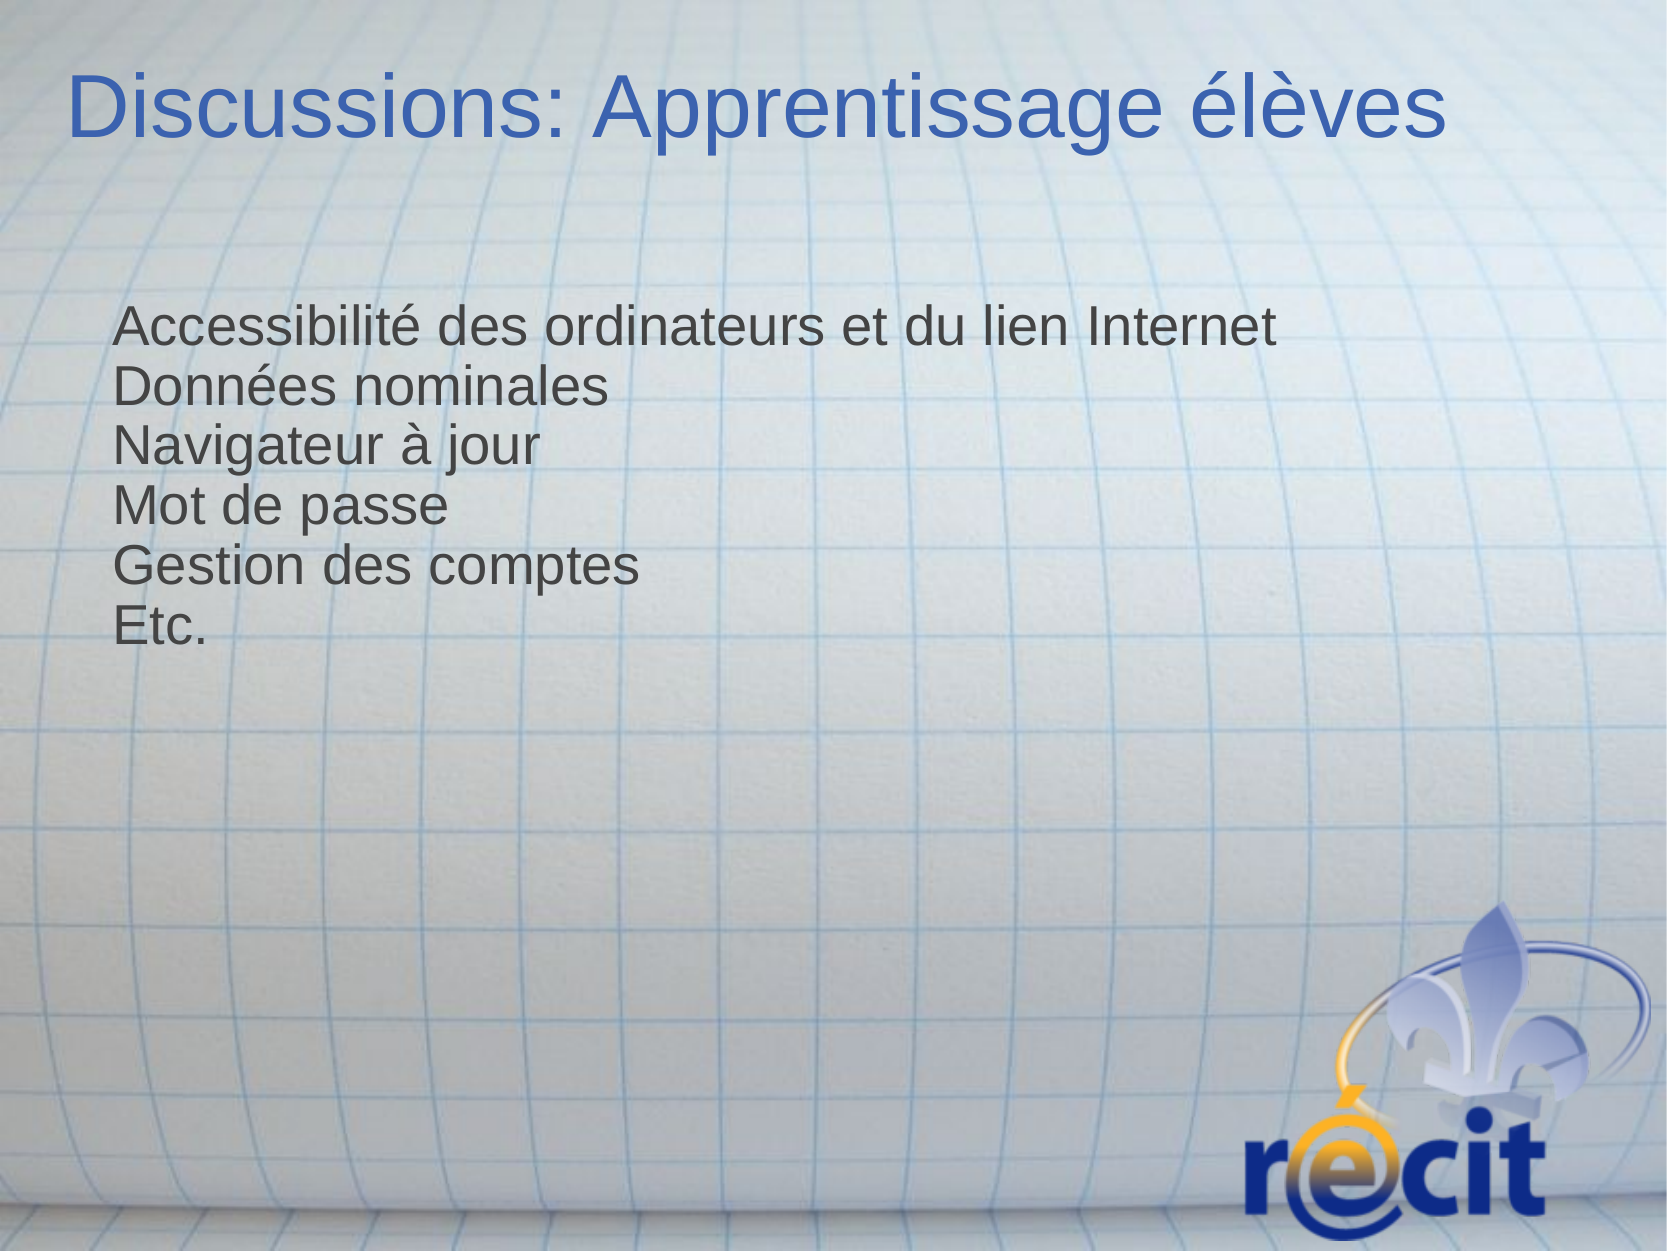

# Discussions: Apprentissage élèves
Accessibilité des ordinateurs et du lien Internet
Données nominales
Navigateur à jour
Mot de passe
Gestion des comptes
Etc.